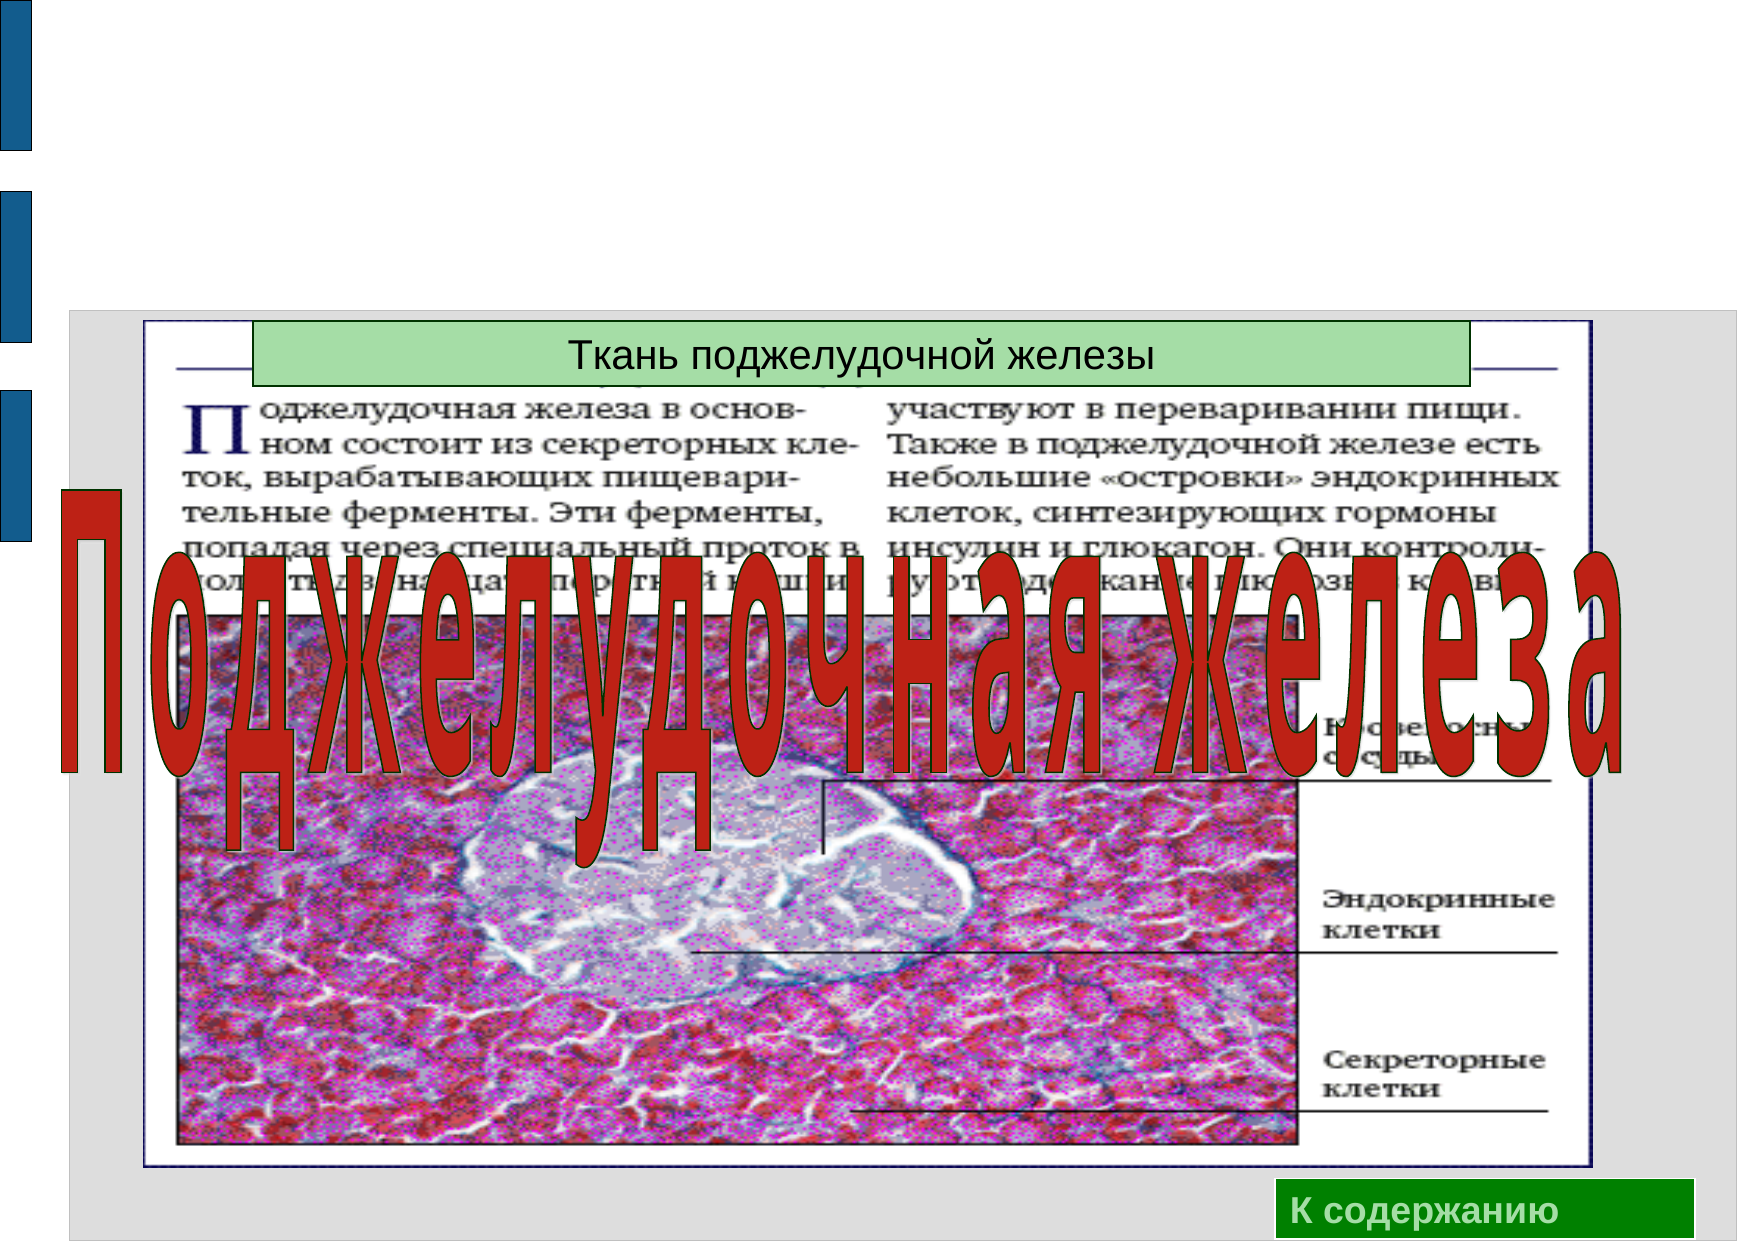

Ткань поджелудочной железы
Поджелудочная железа
К содержанию